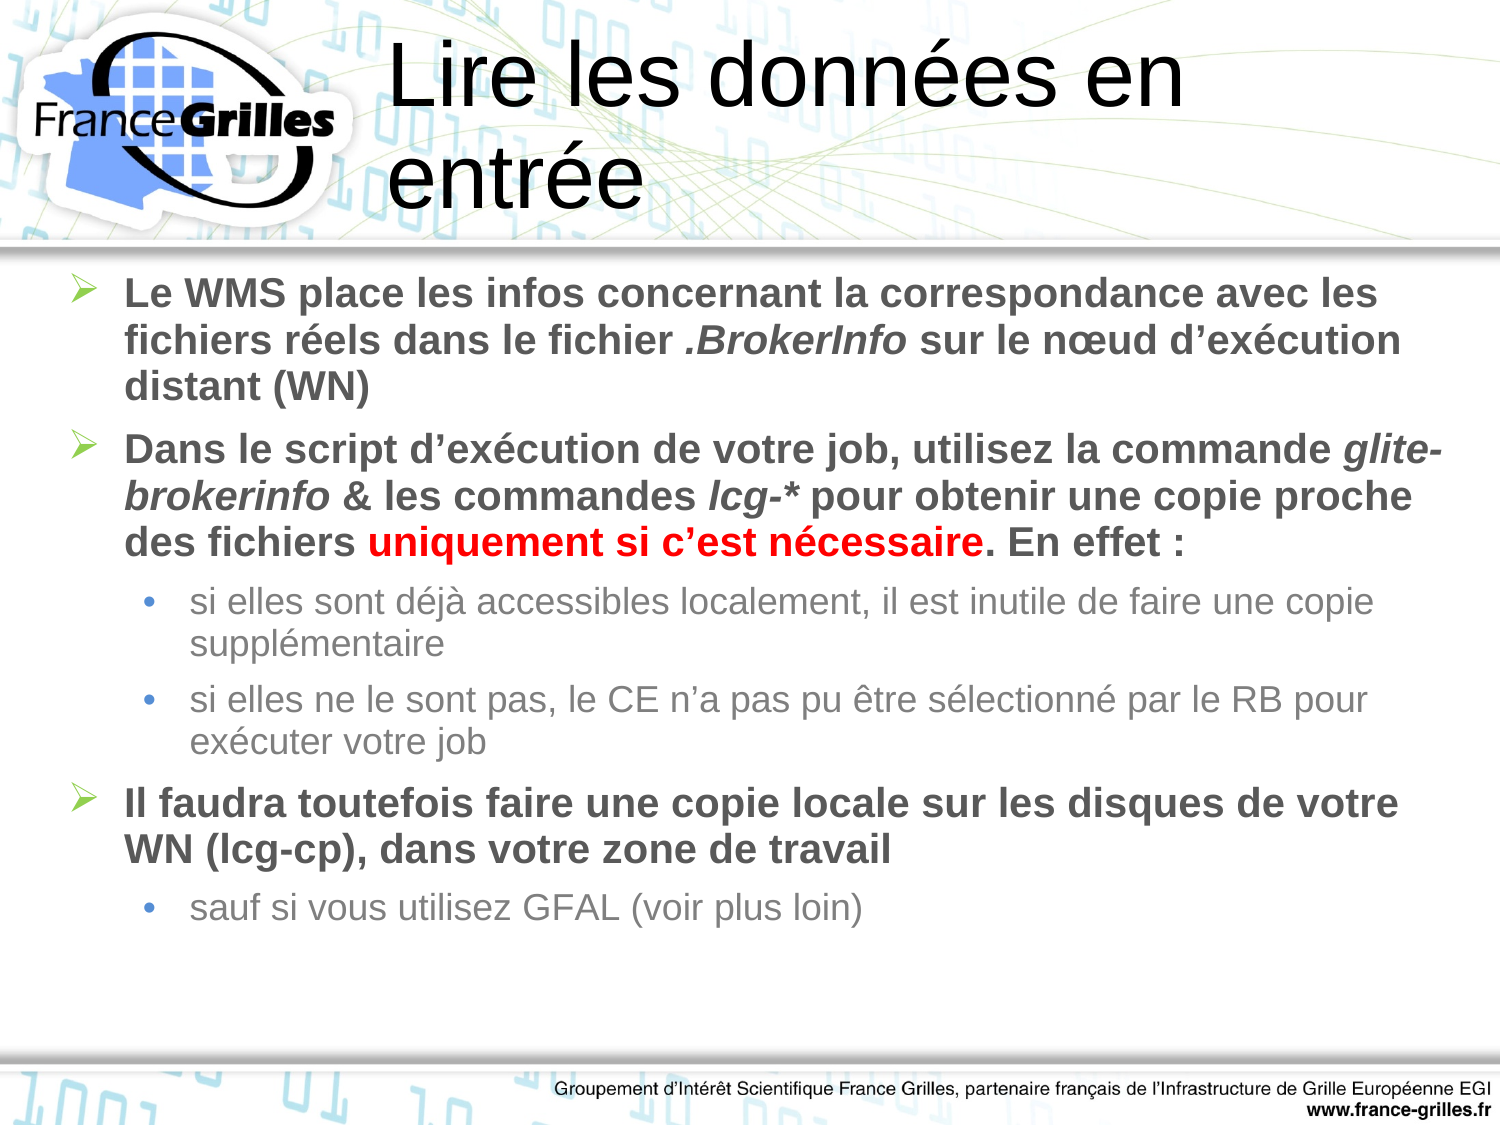

# Lire les données en entrée
Le WMS place les infos concernant la correspondance avec les fichiers réels dans le fichier .BrokerInfo sur le nœud d’exécution distant (WN)
Dans le script d’exécution de votre job, utilisez la commande glite-brokerinfo & les commandes lcg-* pour obtenir une copie proche des fichiers uniquement si c’est nécessaire. En effet :
si elles sont déjà accessibles localement, il est inutile de faire une copie supplémentaire
si elles ne le sont pas, le CE n’a pas pu être sélectionné par le RB pour exécuter votre job
Il faudra toutefois faire une copie locale sur les disques de votre WN (lcg-cp), dans votre zone de travail
sauf si vous utilisez GFAL (voir plus loin)